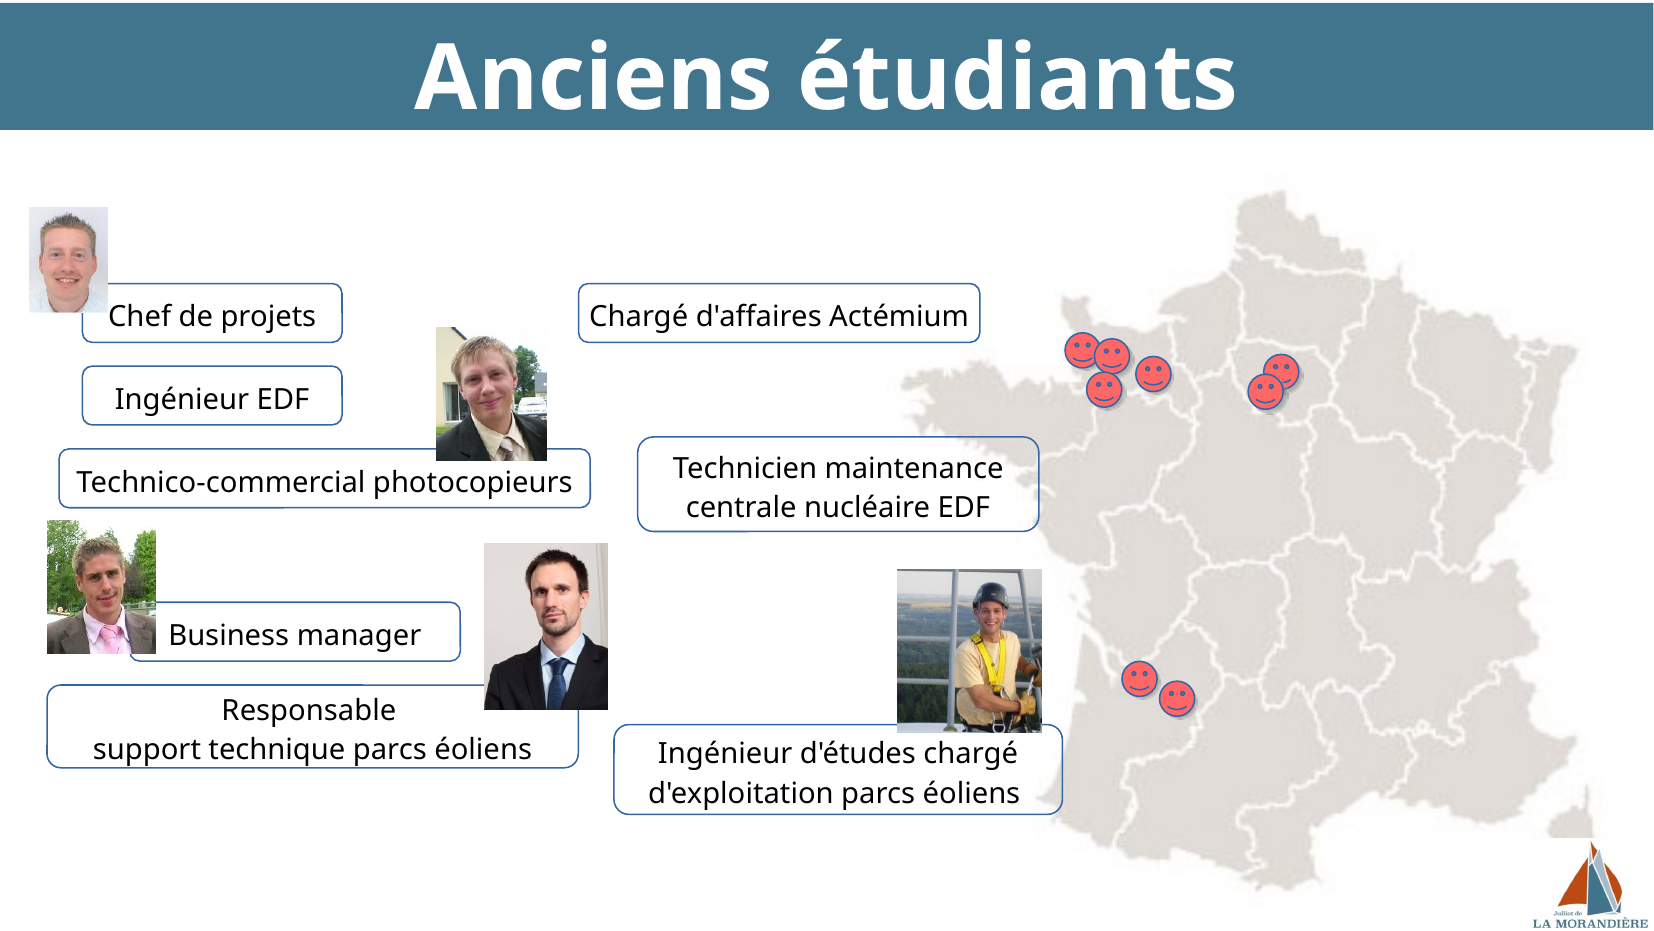

# Anciens étudiants
Chef de projets
Chargé d'affaires Actémium
Technico-commercial photocopieurs
Ingénieur EDF
Business manager
Responsable
support technique parcs éoliens
Technicien maintenance
centrale nucléaire EDF
Ingénieur d'études chargé
d'exploitation parcs éoliens
Débouchés professionnels